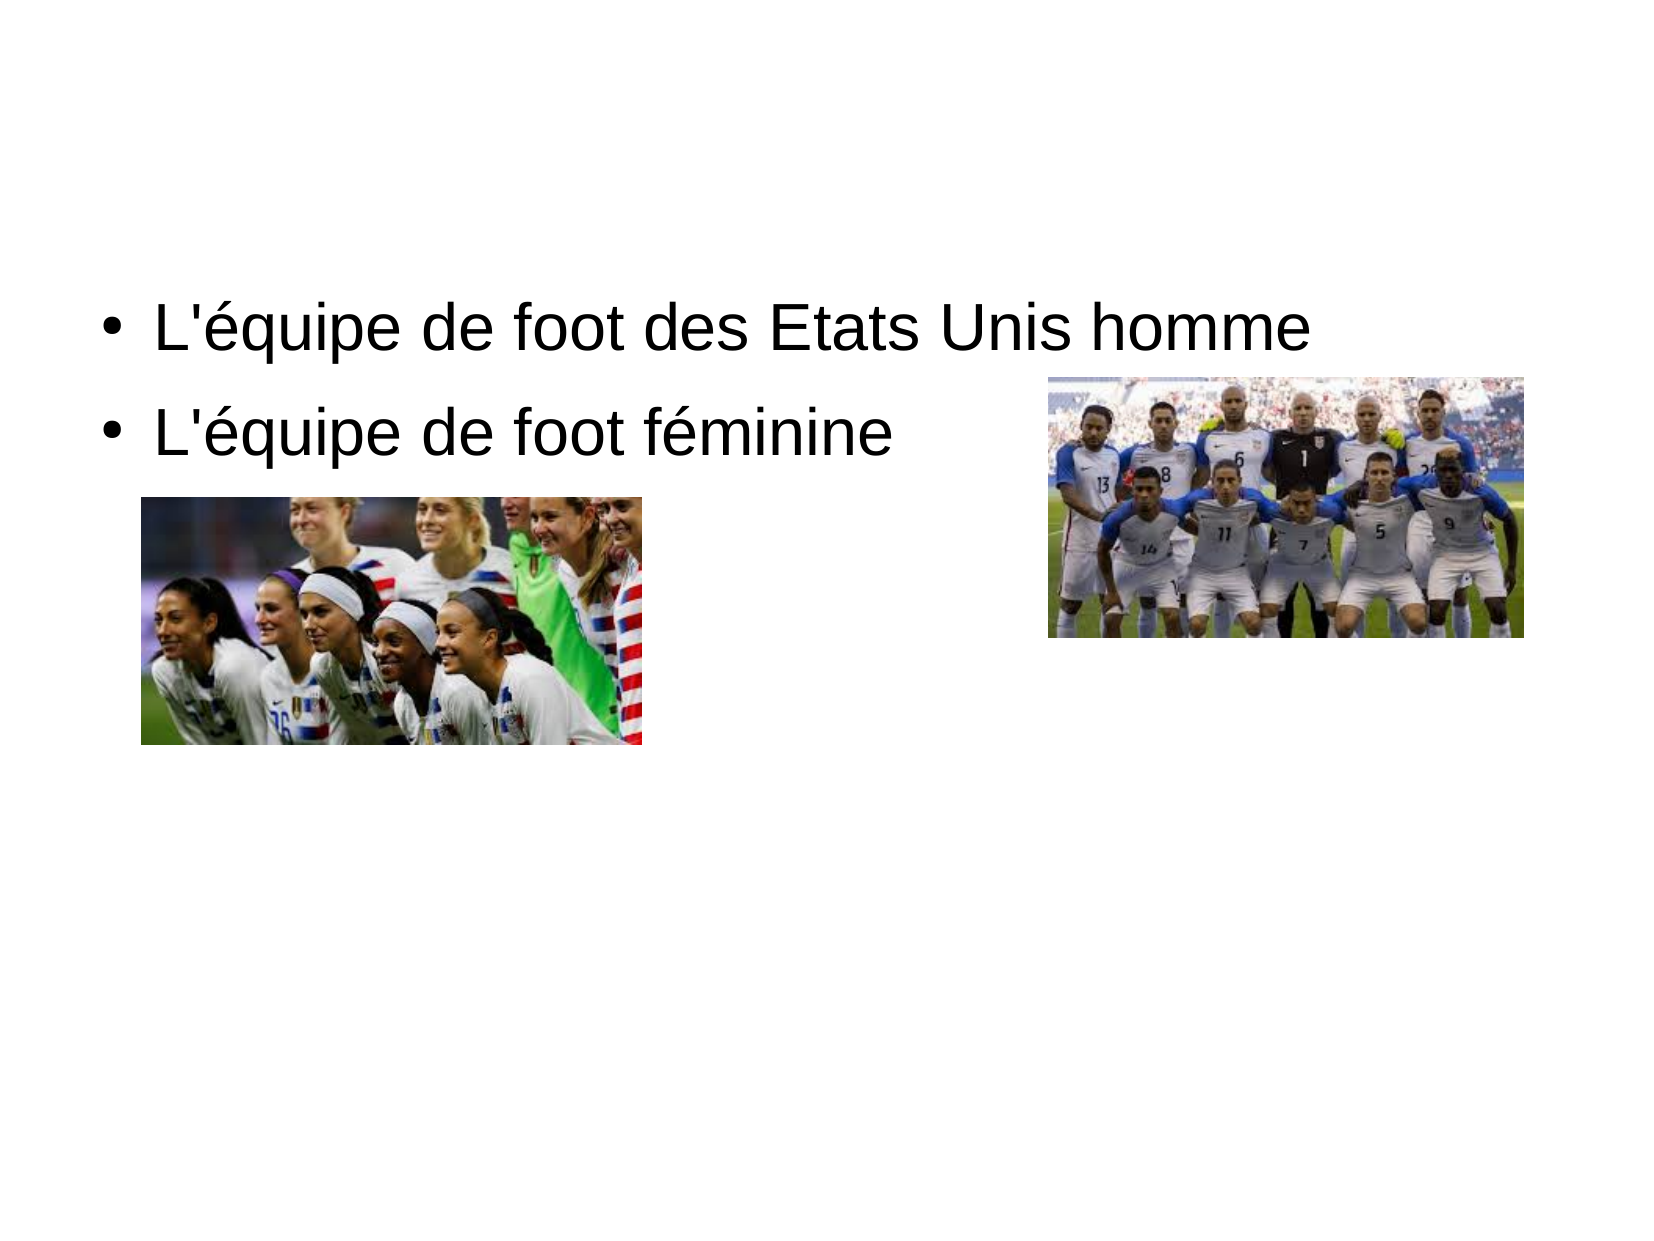

#
L'équipe de foot des Etats Unis homme
L'équipe de foot féminine